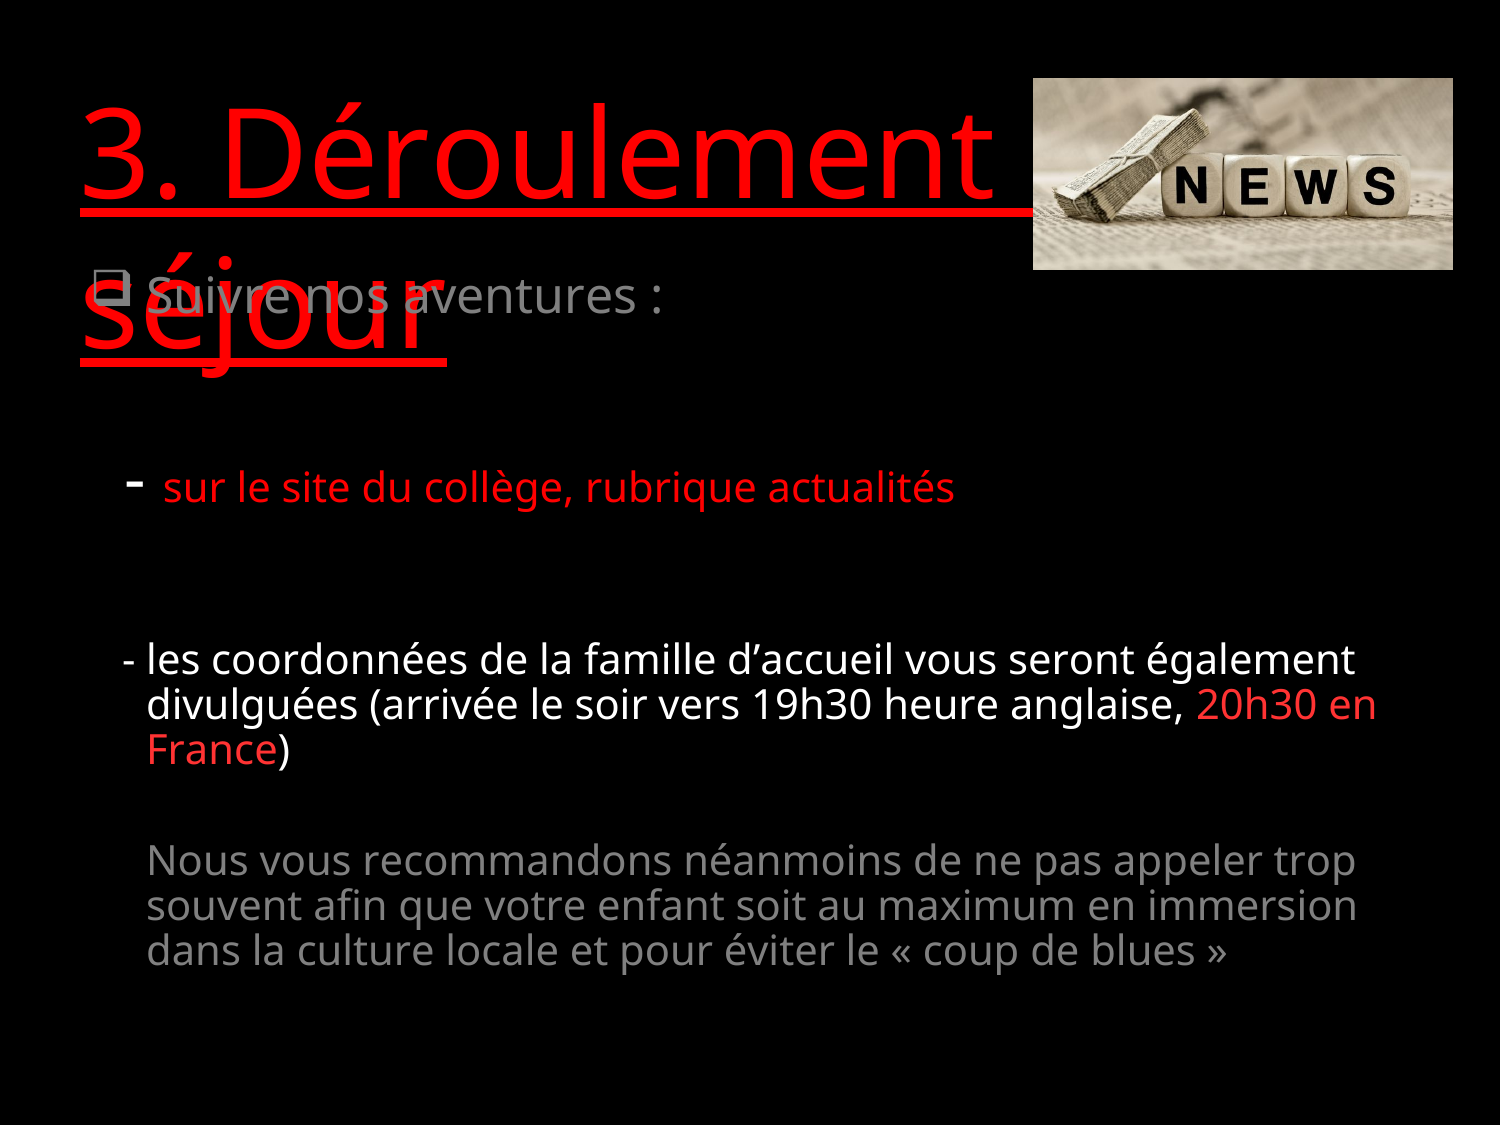

# 3. Déroulement du séjour
Suivre nos aventures :
 - sur le site du collège, rubrique actualités
 - les coordonnées de la famille d’accueil vous seront également divulguées (arrivée le soir vers 19h30 heure anglaise, 20h30 en France)
	Nous vous recommandons néanmoins de ne pas appeler trop souvent afin que votre enfant soit au maximum en immersion dans la culture locale et pour éviter le « coup de blues »